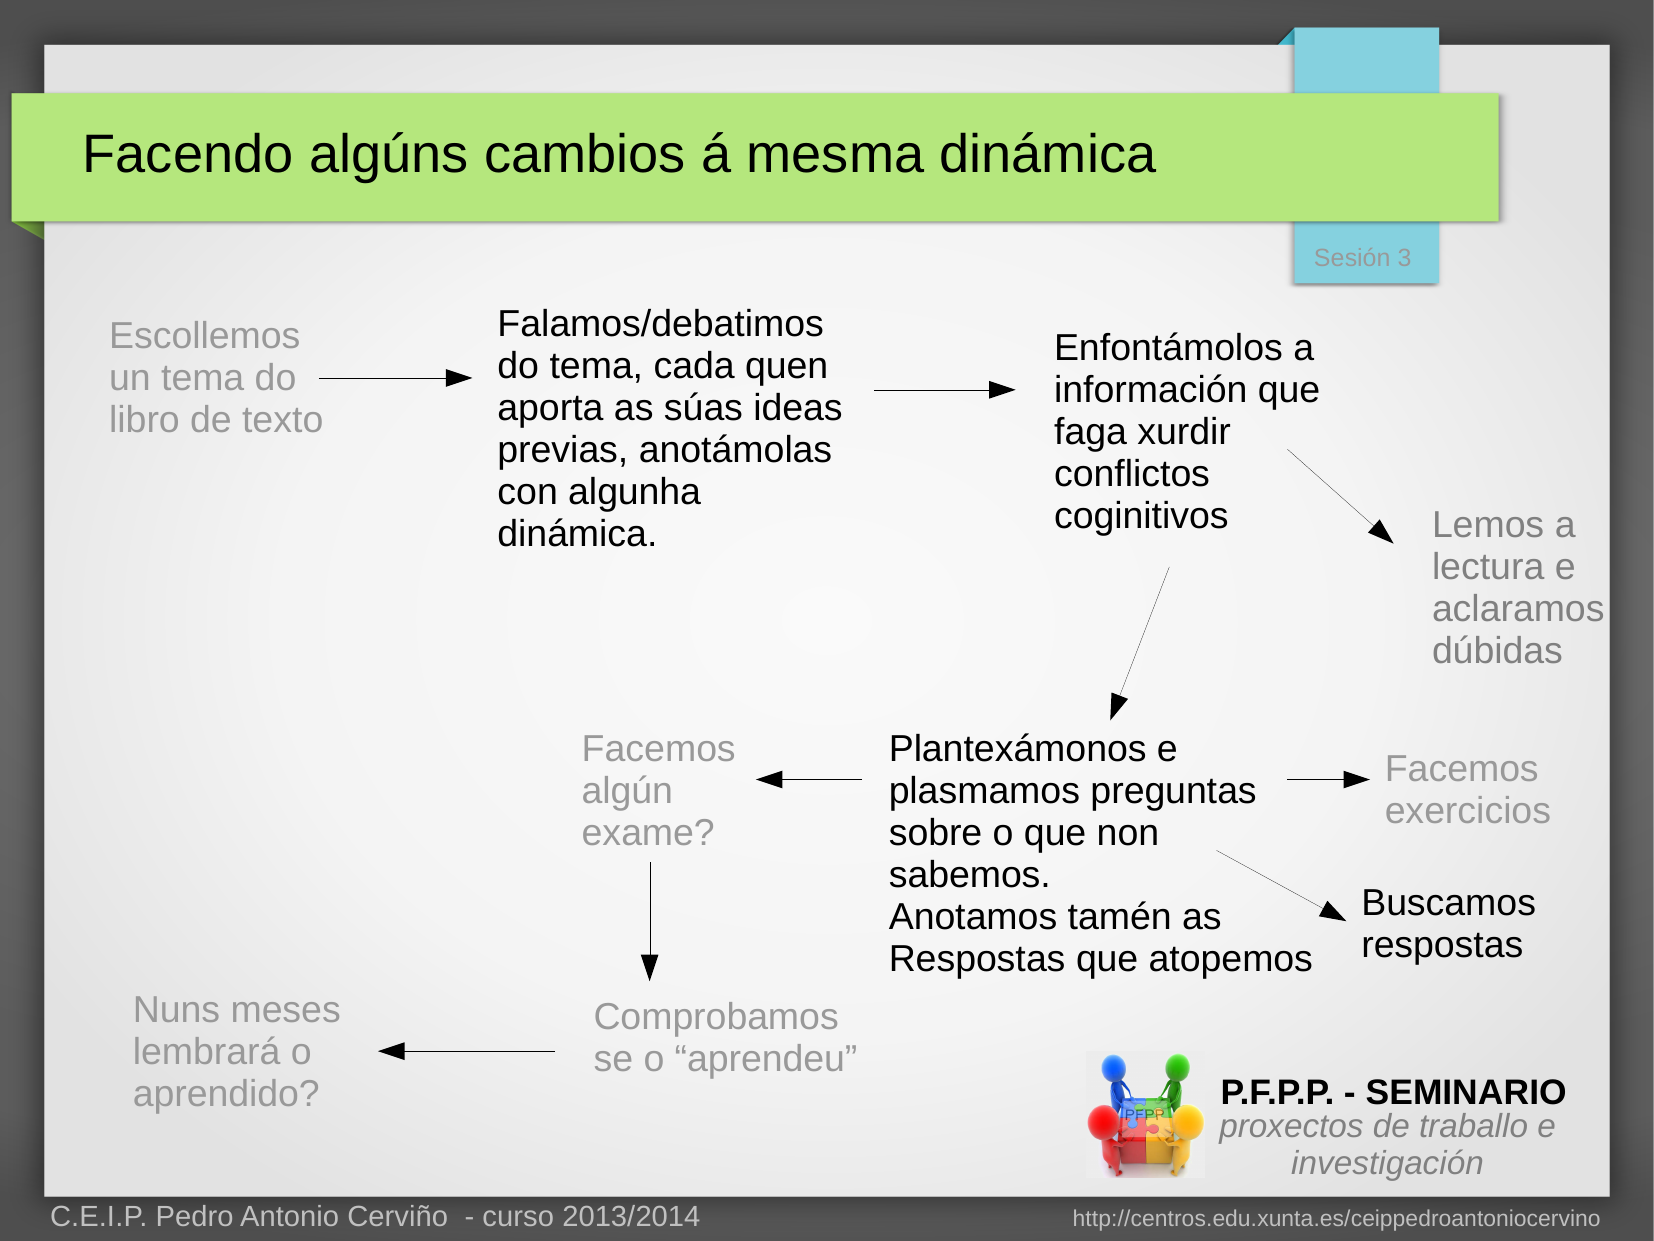

# Facendo algúns cambios á mesma dinámica
Sesión 3
Falamos/debatimos do tema, cada quen aporta as súas ideas previas, anotámolas con algunha dinámica.
Escollemos un tema do libro de texto
Enfontámolos a información que faga xurdir conflictos coginitivos
Lemos a lectura e aclaramos dúbidas
Facemos algún exame?
Plantexámonos e plasmamos preguntas sobre o que non sabemos.
Anotamos tamén as
Respostas que atopemos
Facemos exercicios
Buscamos respostas
Nuns meses lembrará o aprendido?
Comprobamos se o “aprendeu”
P.F.P.P. - SEMINARIO
proxectos de traballo e investigación
C.E.I.P. Pedro Antonio Cerviño - curso 2013/2014 http://centros.edu.xunta.es/ceippedroantoniocervino